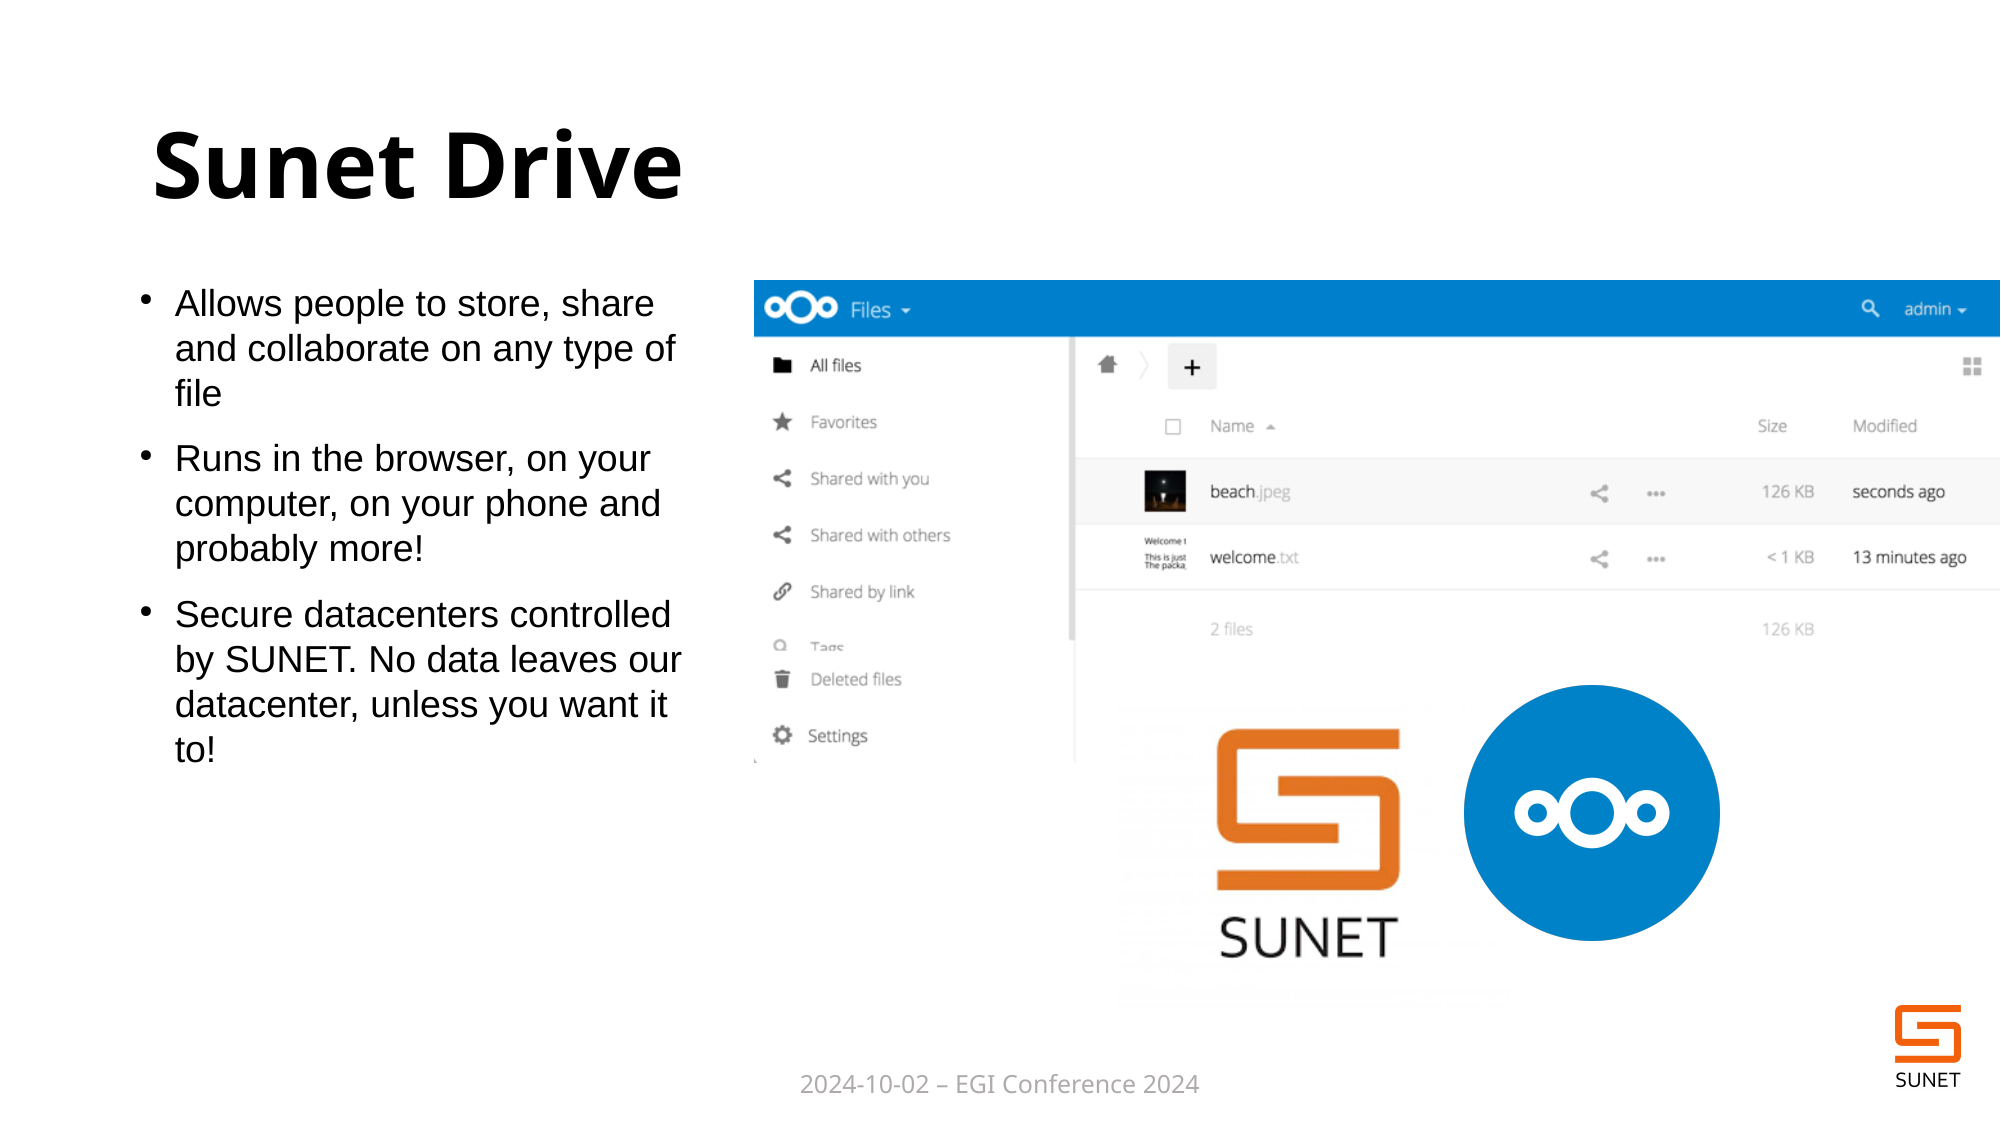

Sunet Drive
Allows people to store, share and collaborate on any type of file
Runs in the browser, on your computer, on your phone and probably more!
Secure datacenters controlled by SUNET. No data leaves our datacenter, unless you want it to!
2024-10-02 – EGI Conference 2024